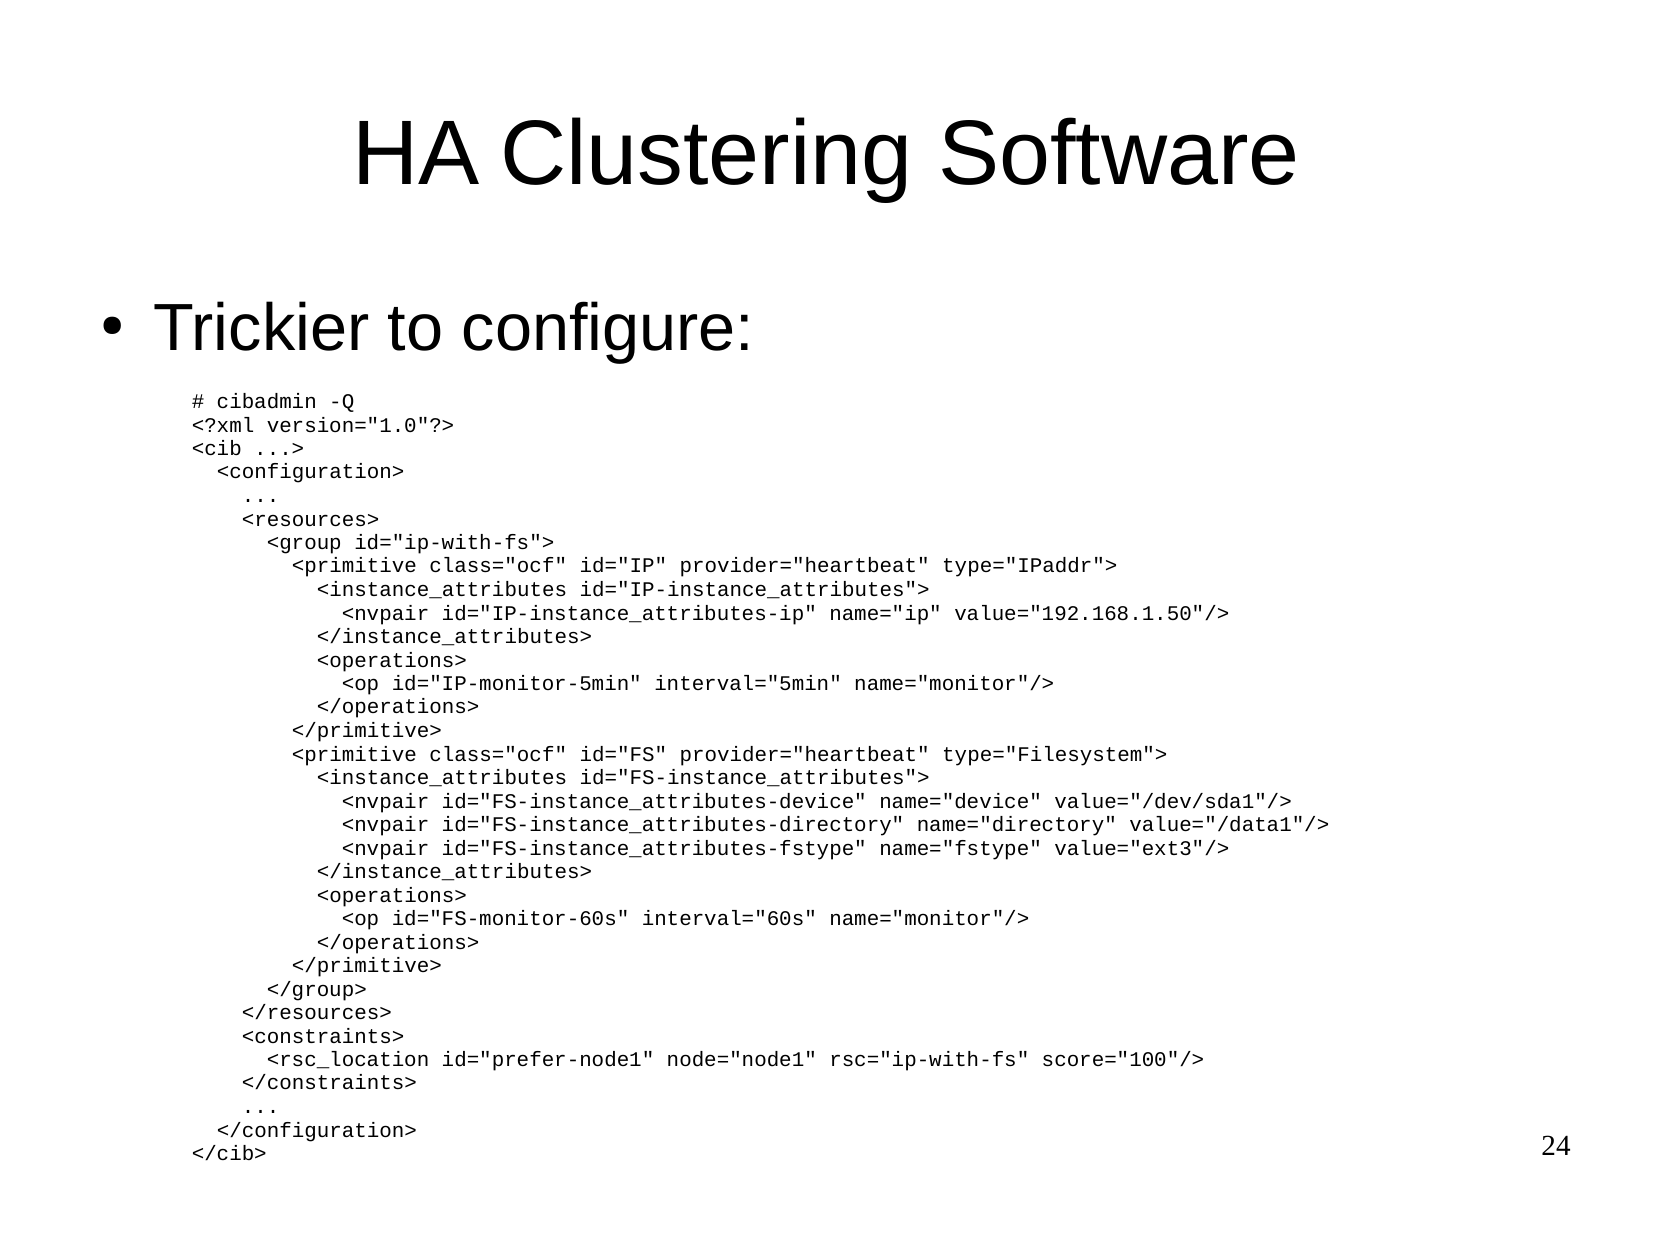

# HA Clustering Software
Trickier to configure:
# cibadmin -Q
<?xml version="1.0"?>
<cib ...>
 <configuration>
 ...
 <resources>
 <group id="ip-with-fs">
 <primitive class="ocf" id="IP" provider="heartbeat" type="IPaddr">
 <instance_attributes id="IP-instance_attributes">
 <nvpair id="IP-instance_attributes-ip" name="ip" value="192.168.1.50"/>
 </instance_attributes>
 <operations>
 <op id="IP-monitor-5min" interval="5min" name="monitor"/>
 </operations>
 </primitive>
 <primitive class="ocf" id="FS" provider="heartbeat" type="Filesystem">
 <instance_attributes id="FS-instance_attributes">
 <nvpair id="FS-instance_attributes-device" name="device" value="/dev/sda1"/>
 <nvpair id="FS-instance_attributes-directory" name="directory" value="/data1"/>
 <nvpair id="FS-instance_attributes-fstype" name="fstype" value="ext3"/>
 </instance_attributes>
 <operations>
 <op id="FS-monitor-60s" interval="60s" name="monitor"/>
 </operations>
 </primitive>
 </group>
 </resources>
 <constraints>
 <rsc_location id="prefer-node1" node="node1" rsc="ip-with-fs" score="100"/>
 </constraints>
 ...
 </configuration>
</cib>
24